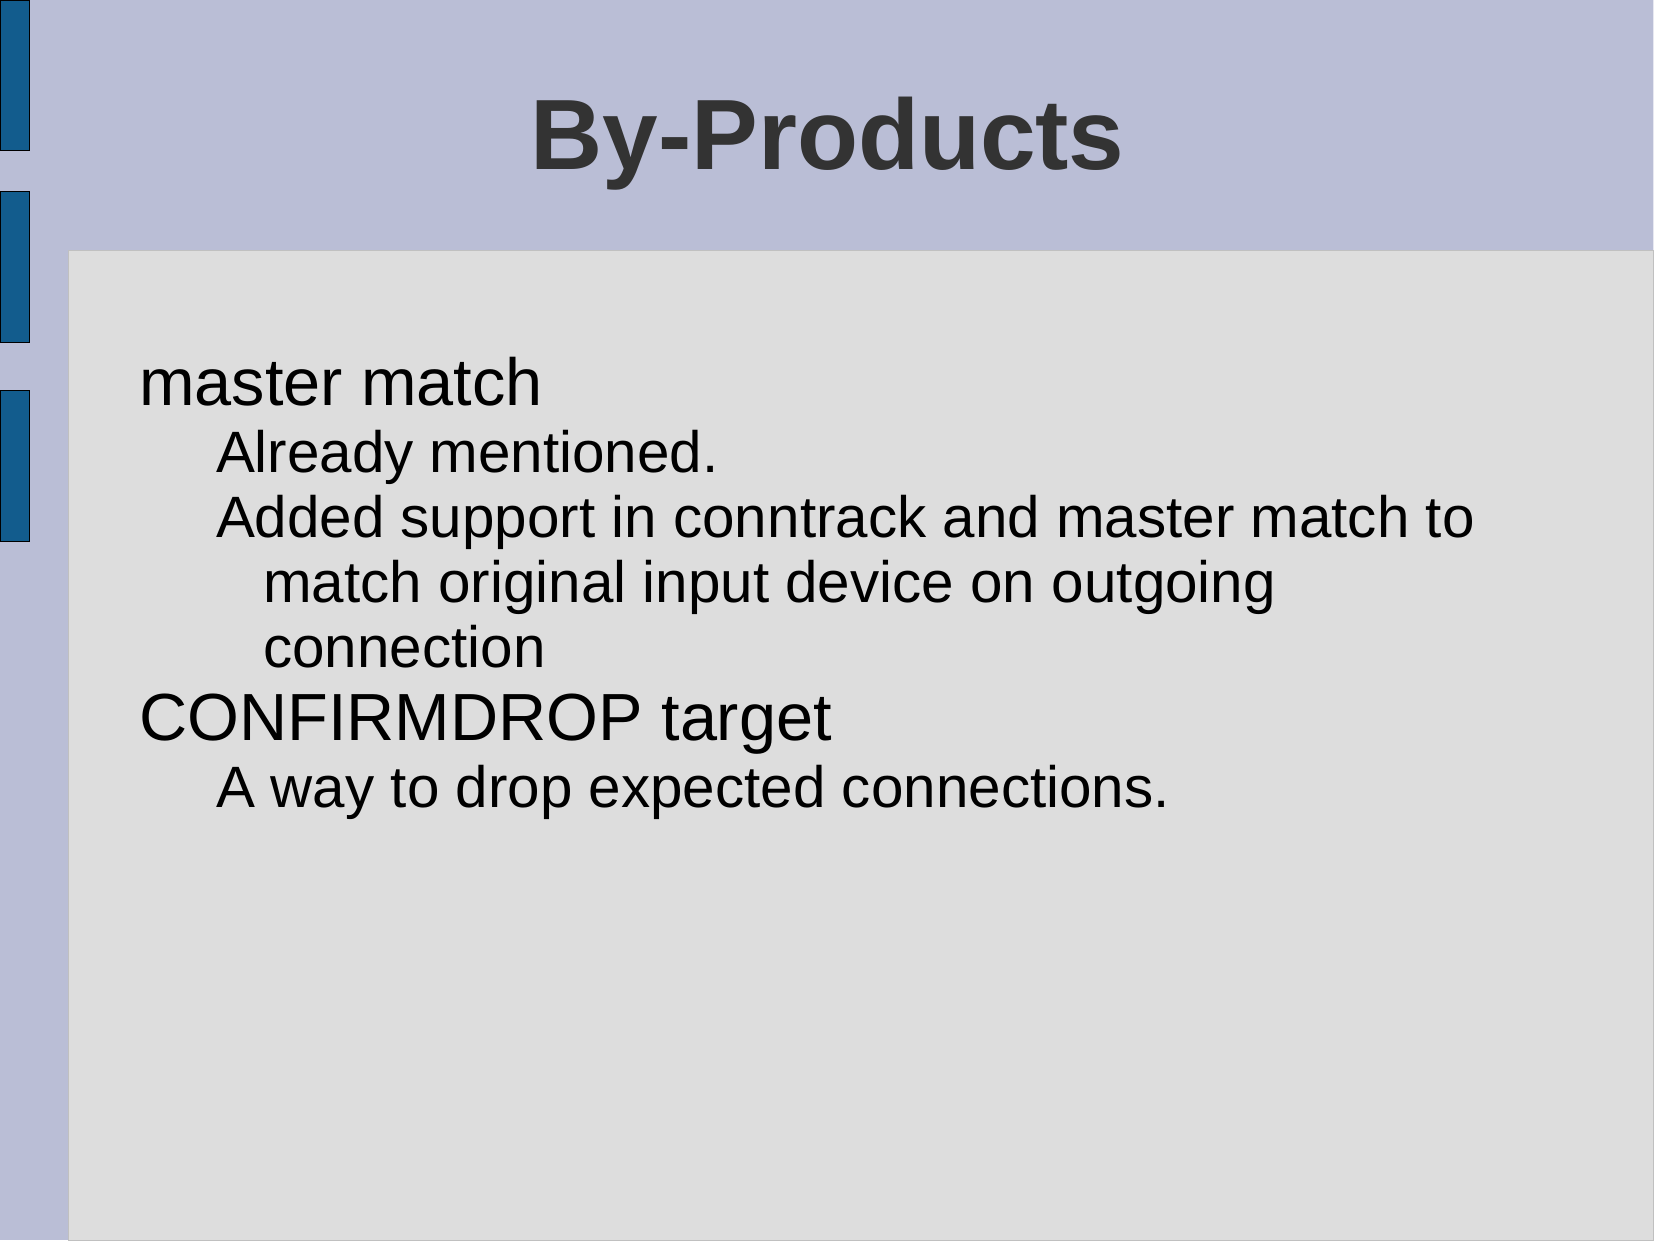

# By-Products
master match
Already mentioned.
Added support in conntrack and master match to match original input device on outgoing connection
CONFIRMDROP target
A way to drop expected connections.